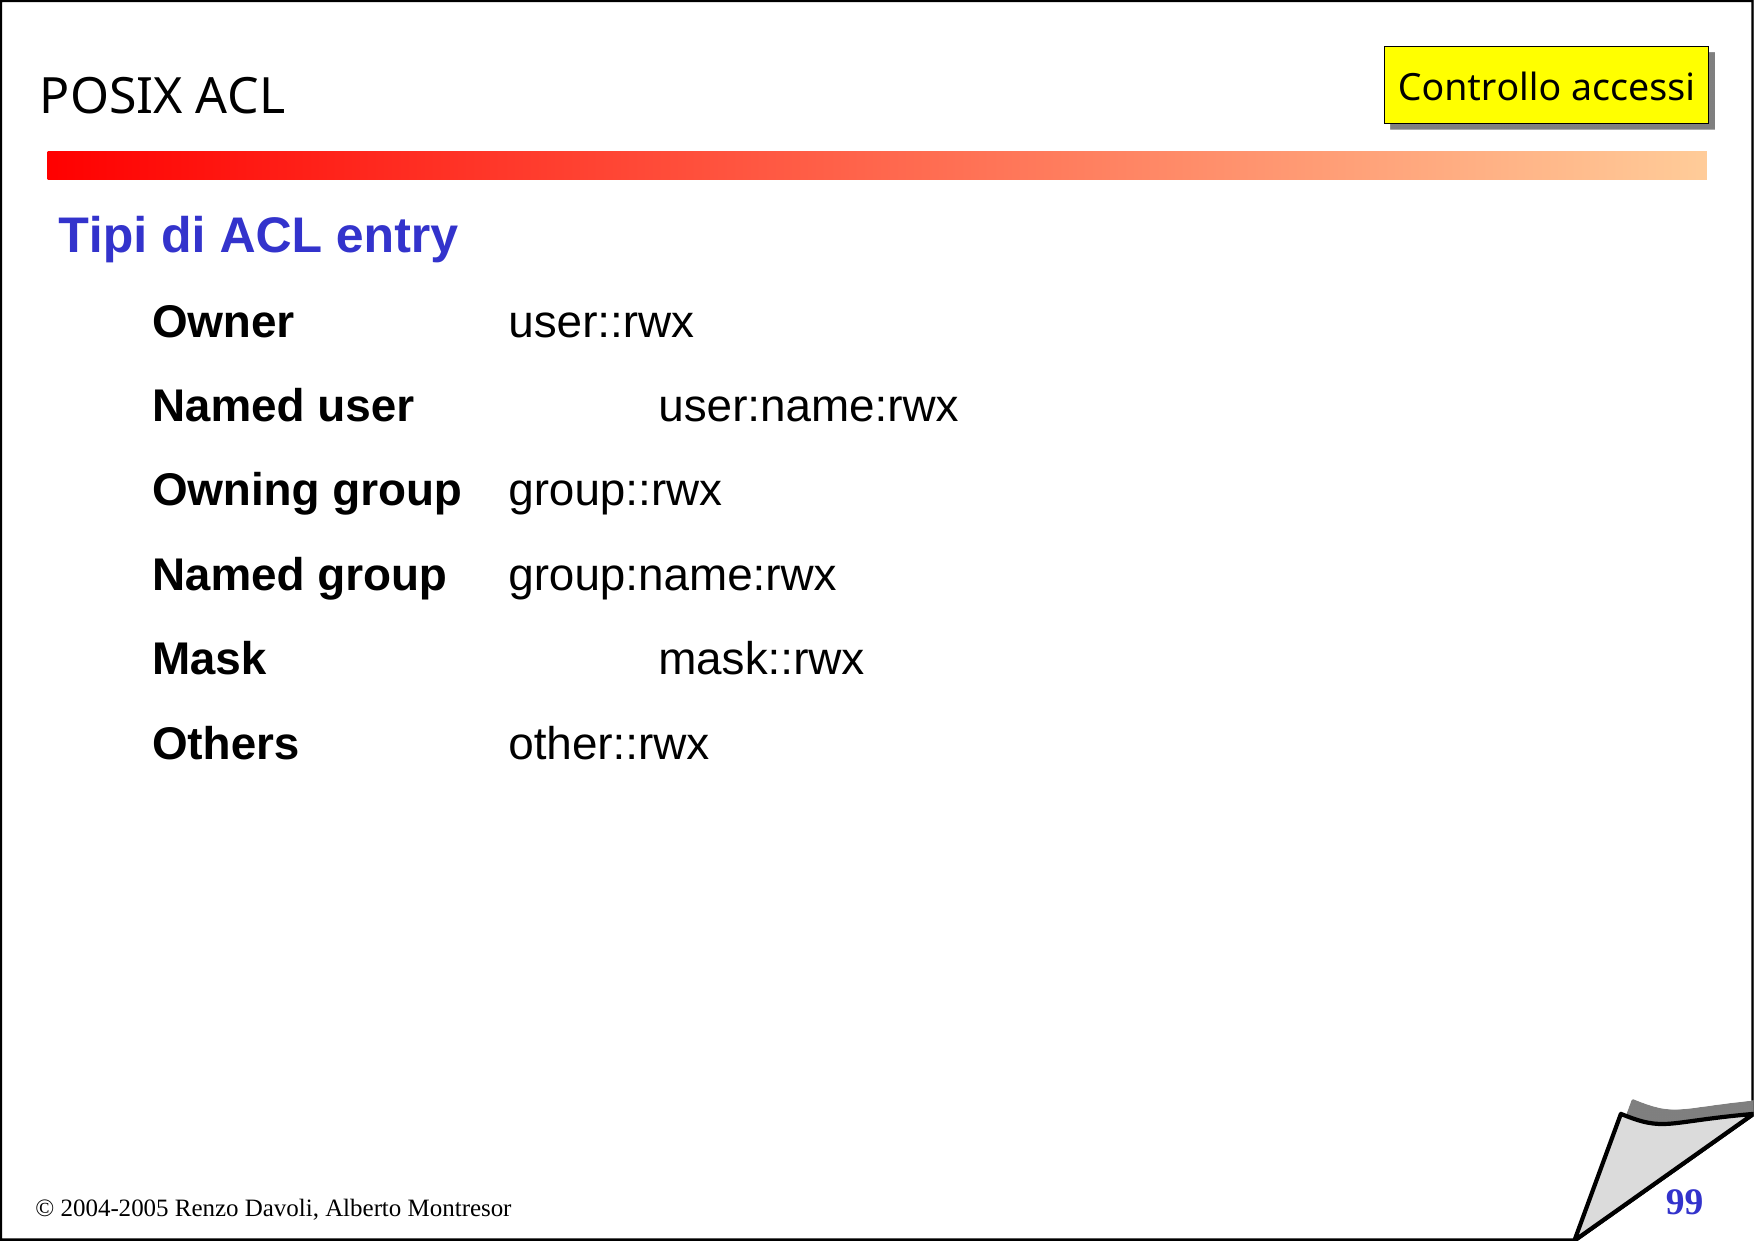

Controllo accessi
# POSIX ACL
Tipi di ACL entry
Owner 		user::rwx
Named user 		user:name:rwx
Owning group 	group::rwx
Named group 	group:name:rwx
Mask 			mask::rwx
Others 		other::rwx